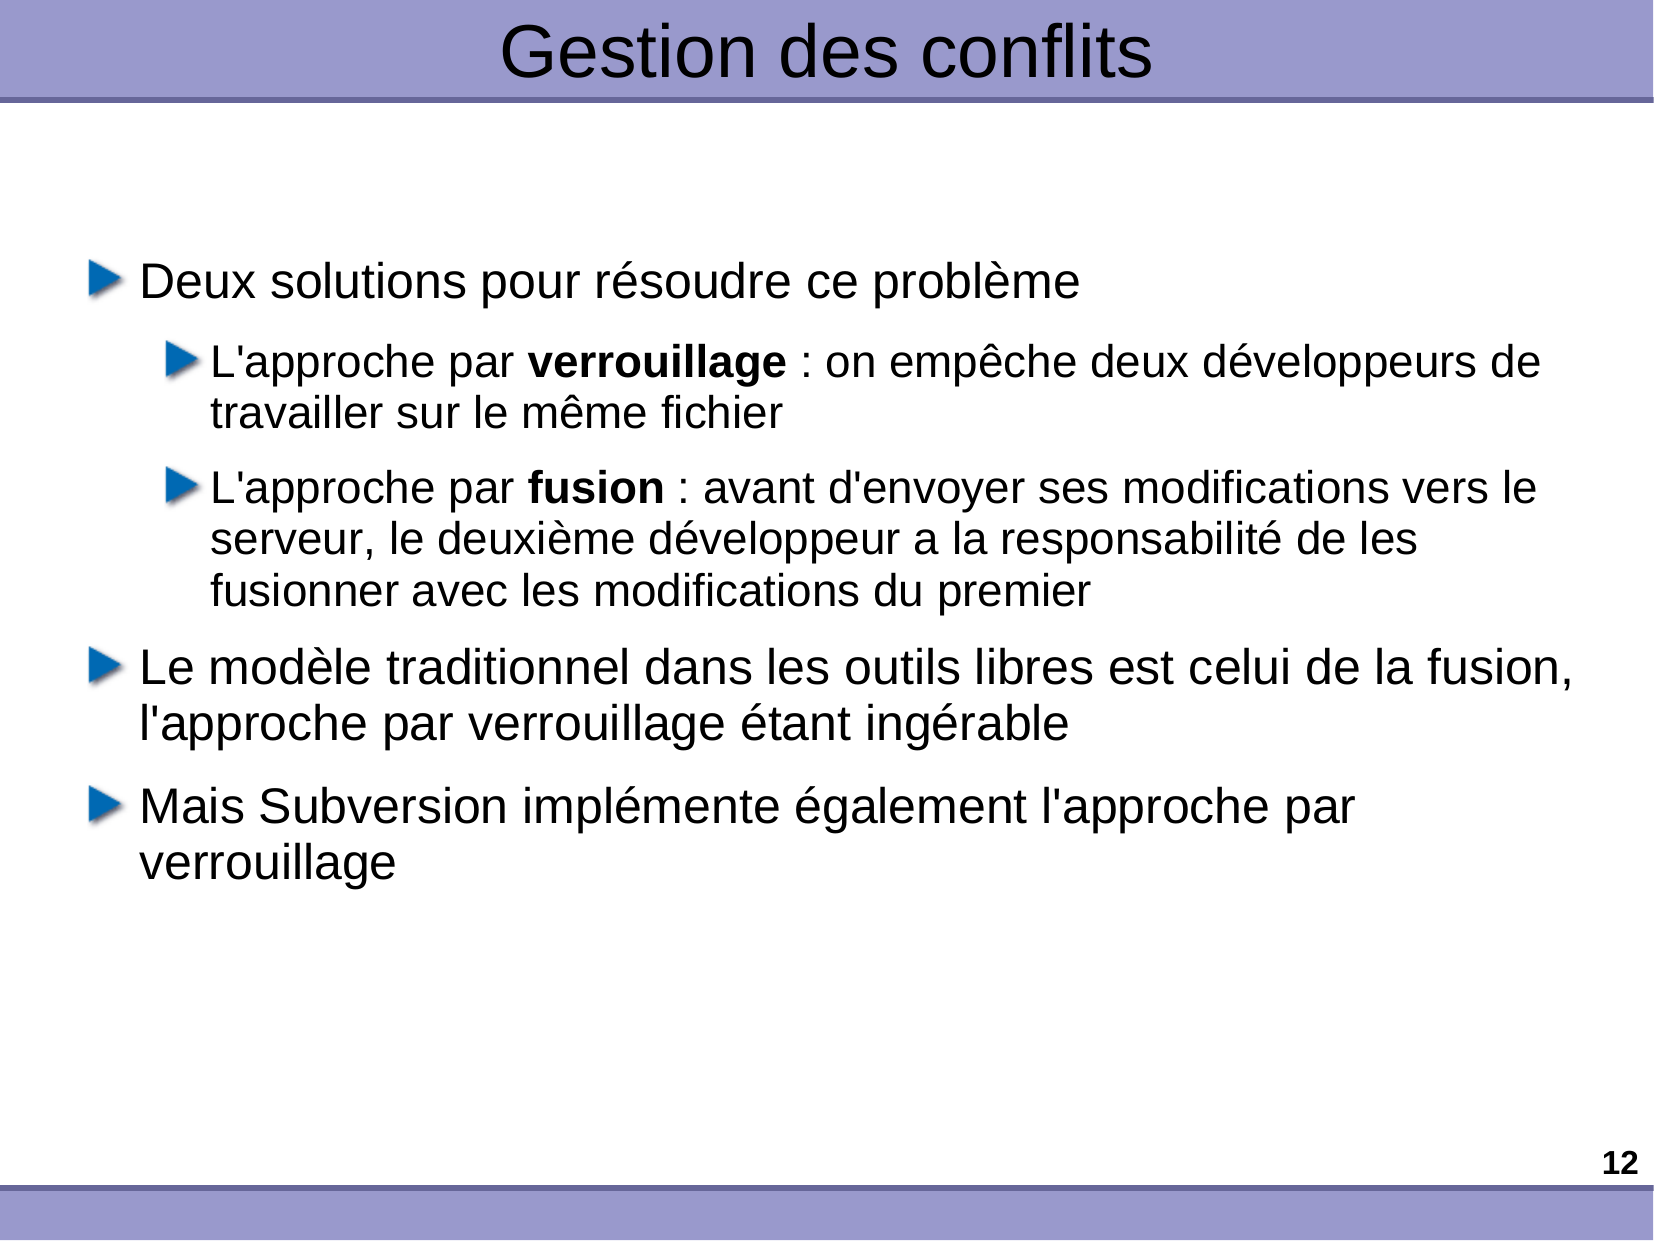

# Gestion des conflits
Deux solutions pour résoudre ce problème
L'approche par verrouillage : on empêche deux développeurs de travailler sur le même fichier
L'approche par fusion : avant d'envoyer ses modifications vers le serveur, le deuxième développeur a la responsabilité de les fusionner avec les modifications du premier
Le modèle traditionnel dans les outils libres est celui de la fusion, l'approche par verrouillage étant ingérable
Mais Subversion implémente également l'approche par verrouillage